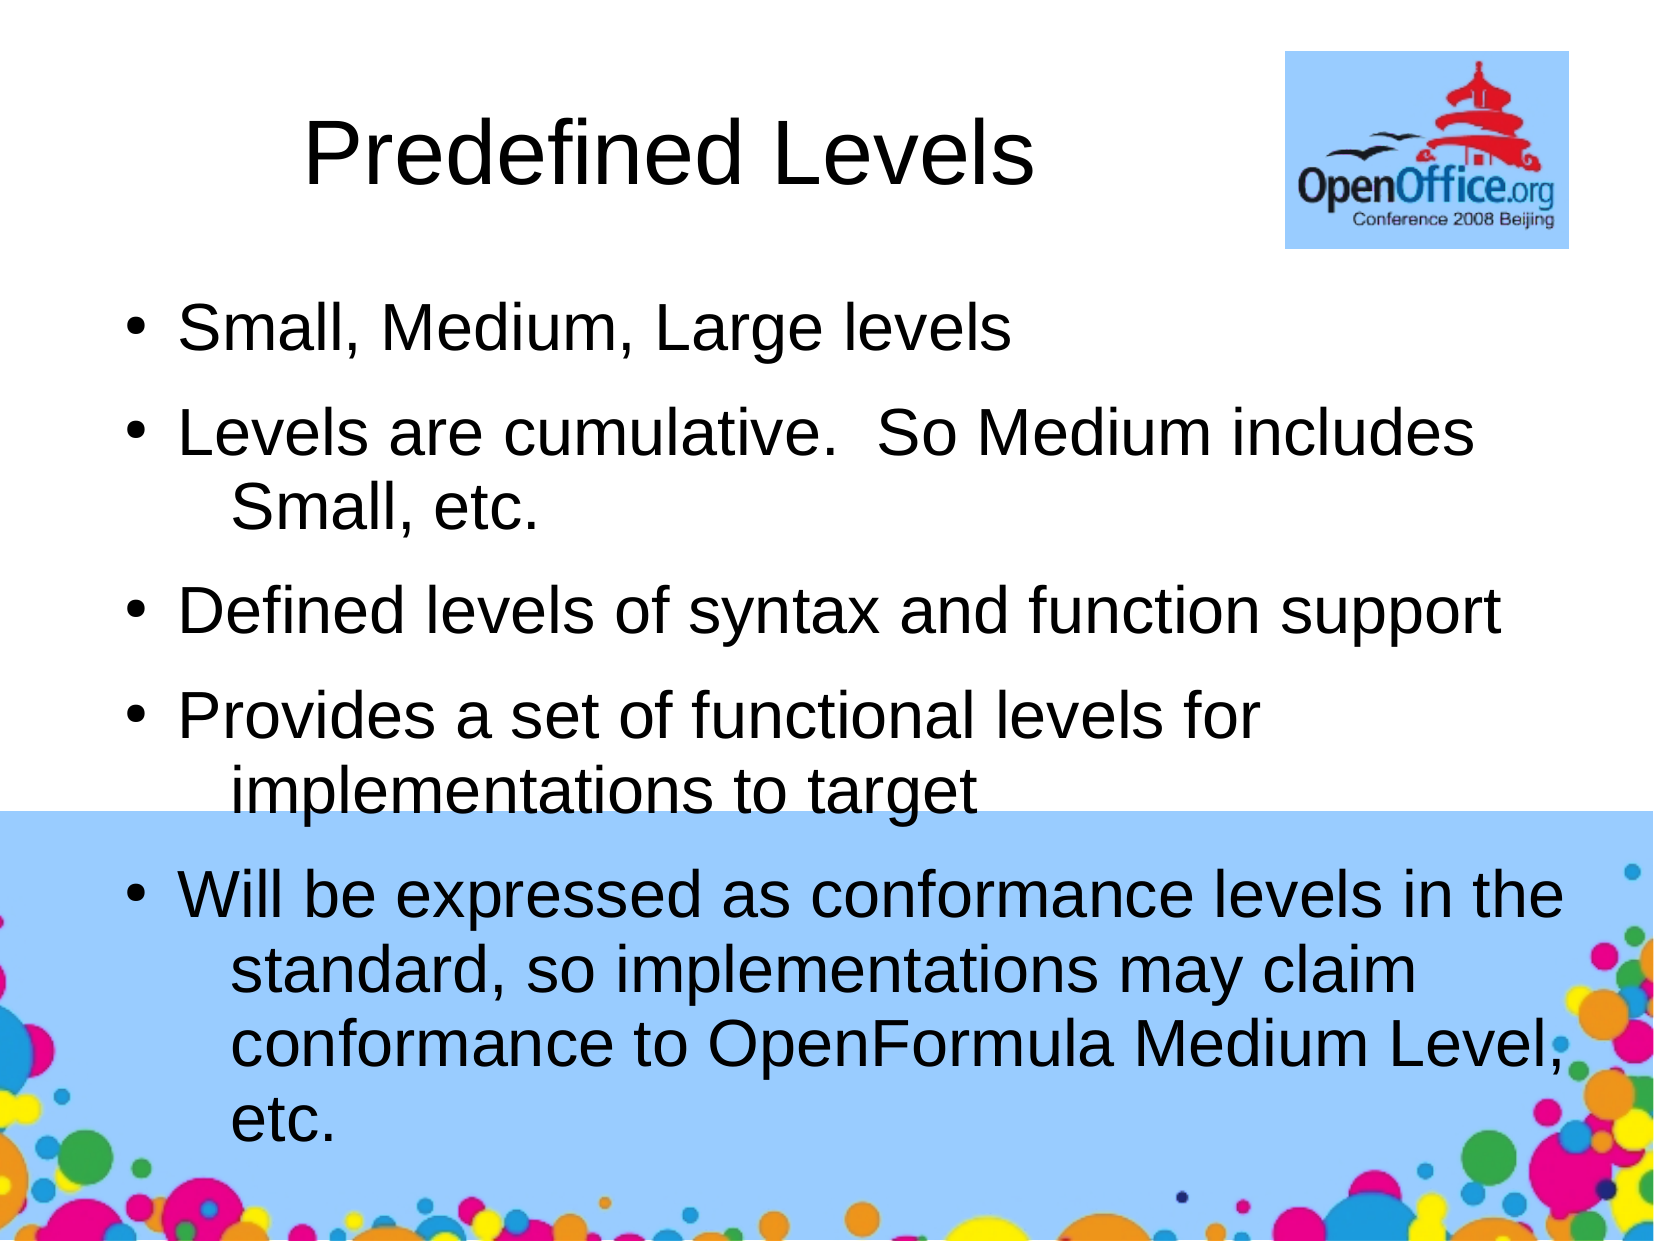

# Predefined Levels
Small, Medium, Large levels
Levels are cumulative. So Medium includes Small, etc.
Defined levels of syntax and function support
Provides a set of functional levels for implementations to target
Will be expressed as conformance levels in the standard, so implementations may claim conformance to OpenFormula Medium Level, etc.